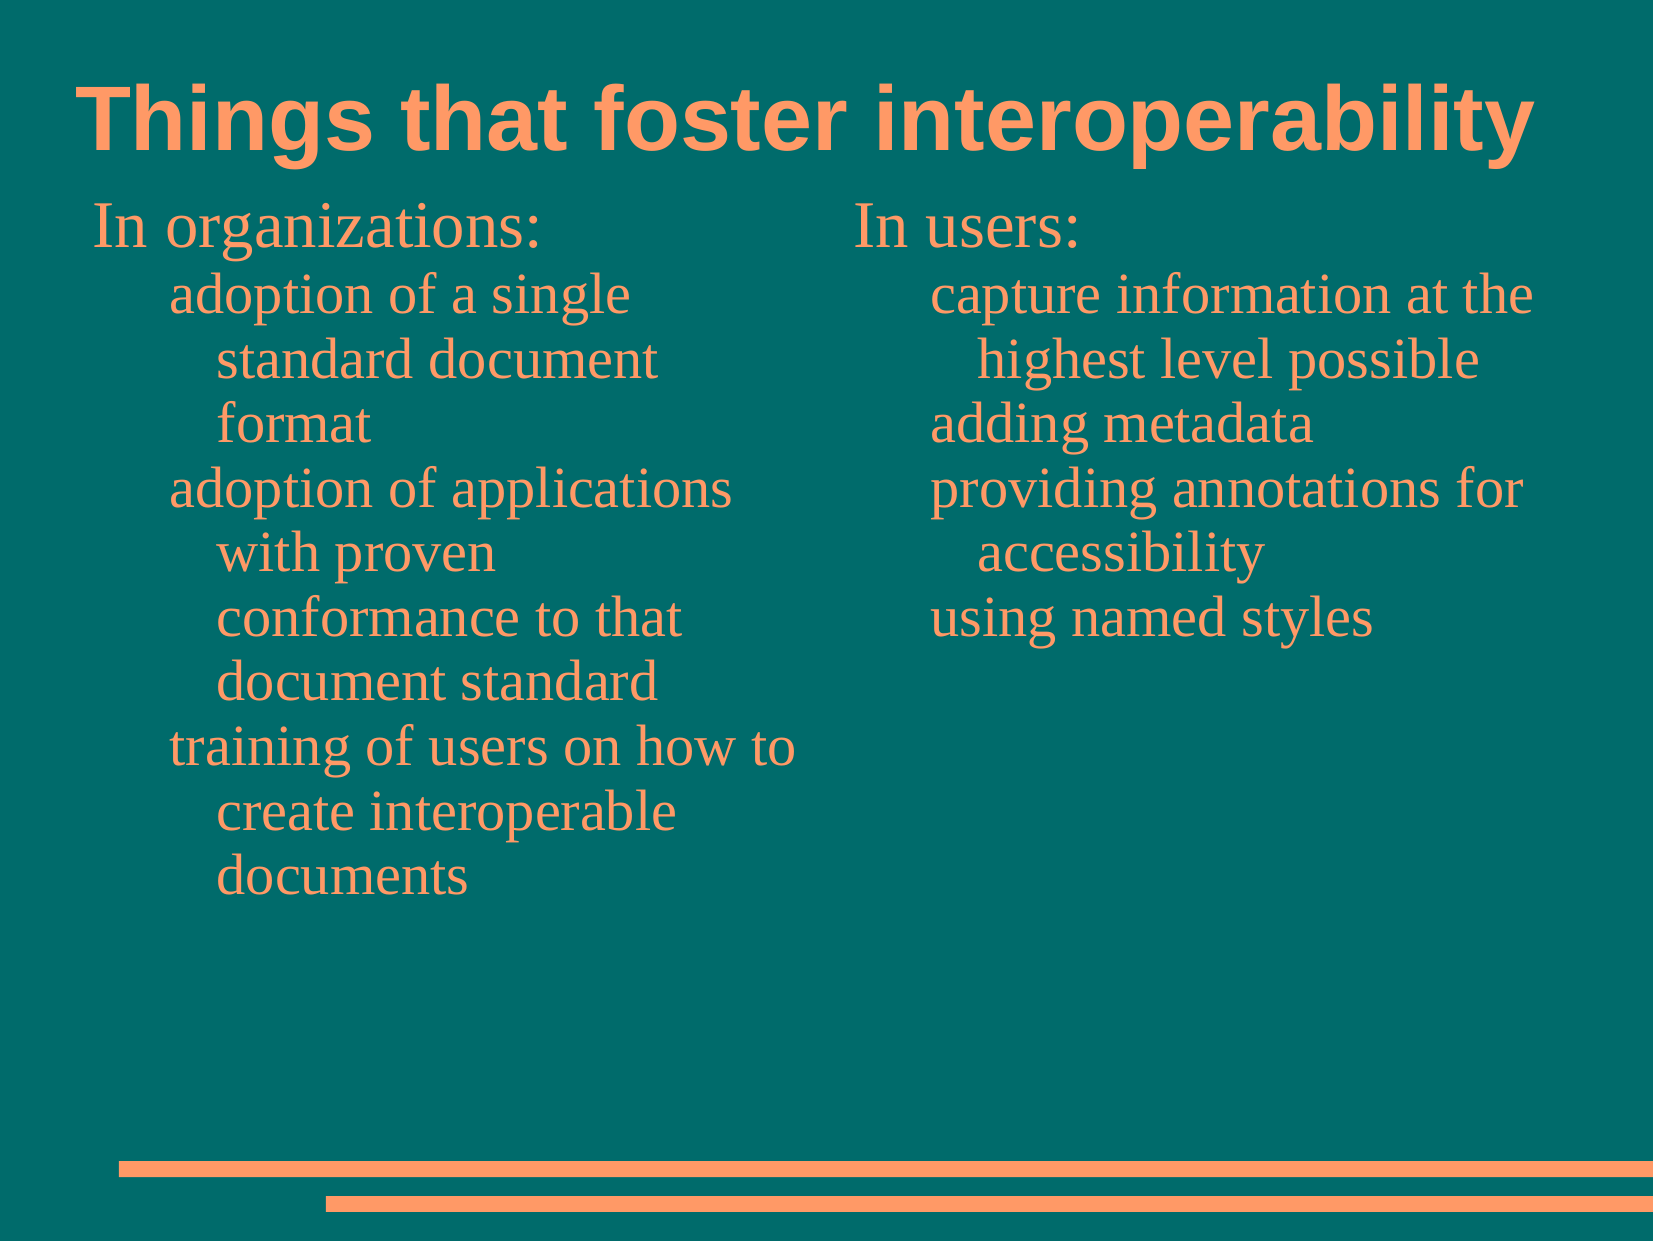

# Things that foster interoperability
In organizations:
adoption of a single standard document format
adoption of applications with proven conformance to that document standard
training of users on how to create interoperable documents
In users:
capture information at the highest level possible
adding metadata
providing annotations for accessibility
using named styles